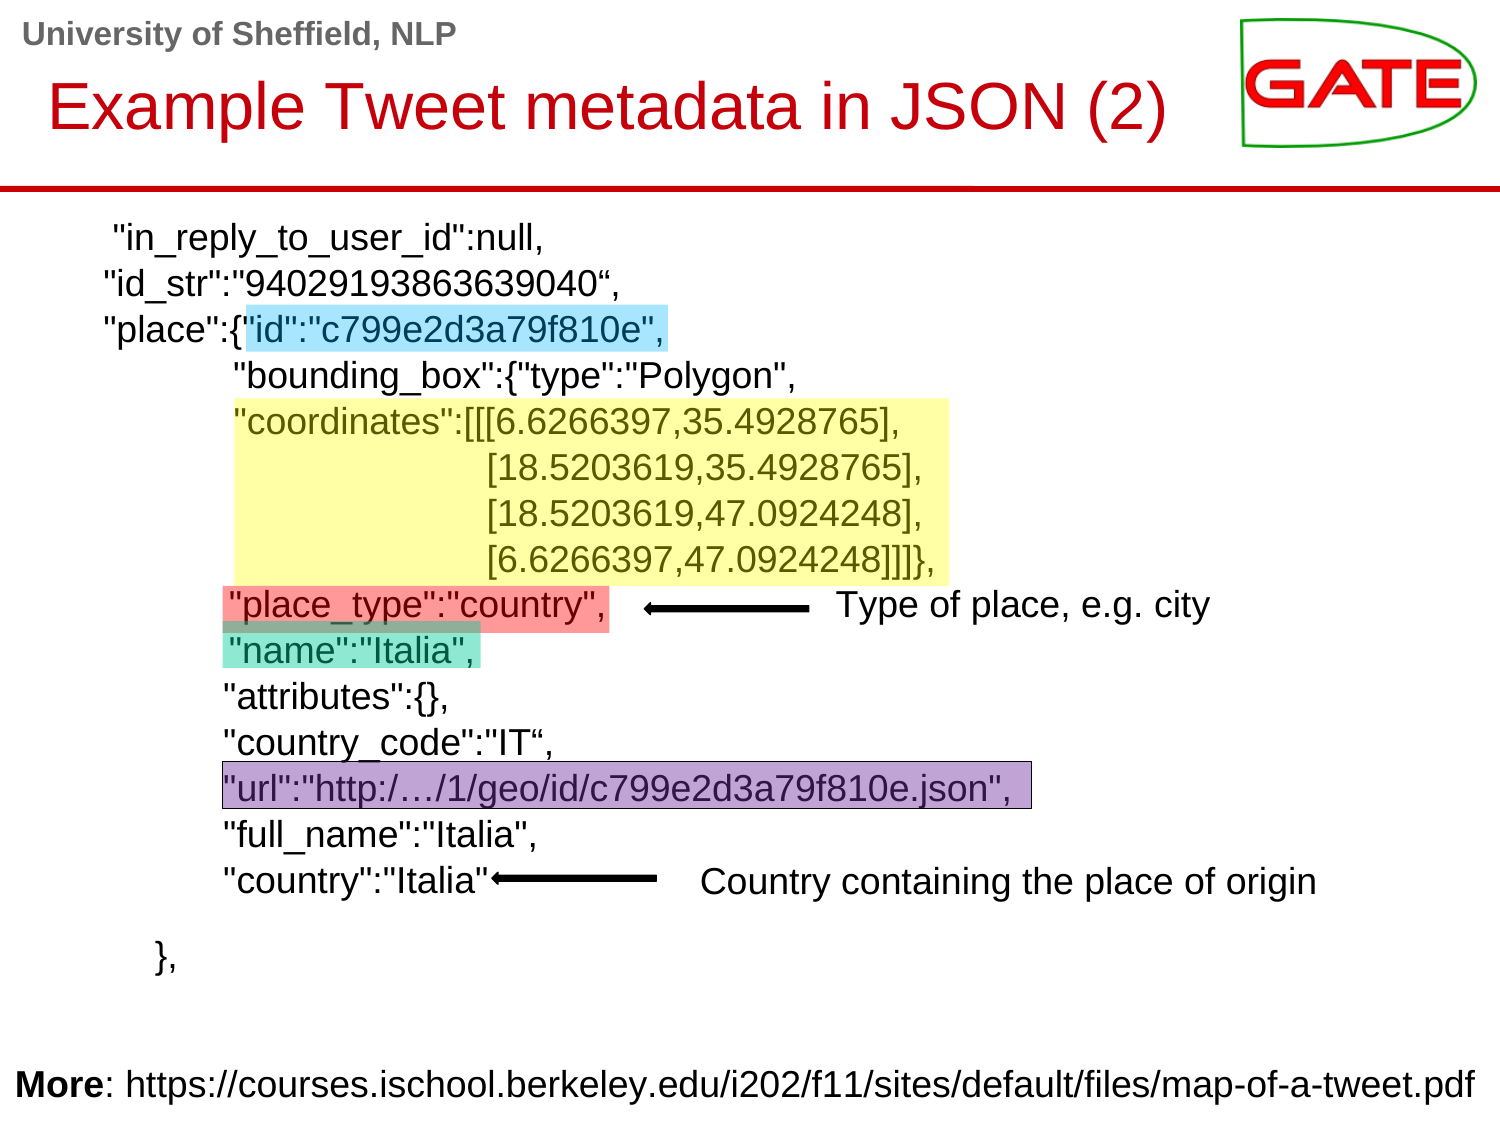

Example Tweet metadata in JSON (2)
 "in_reply_to_user_id":null,
"id_str":"94029193863639040“,
"place":{"id":"c799e2d3a79f810e", 												 "bounding_box":{"type":"Polygon",
 		 "coordinates":[[[6.6266397,35.4928765],
						[18.5203619,35.4928765],
						[18.5203619,47.0924248],
						[6.6266397,47.0924248]]]},
 "place_type":"country",
 "name":"Italia",
 		 "attributes":{},
 		 "country_code":"IT“,
		 "url":"http:/…/1/geo/id/c799e2d3a79f810e.json",
		 "full_name":"Italia",
		 "country":"Italia"
 },
Type of place, e.g. city
Country containing the place of origin
More: https://courses.ischool.berkeley.edu/i202/f11/sites/default/files/map-of-a-tweet.pdf